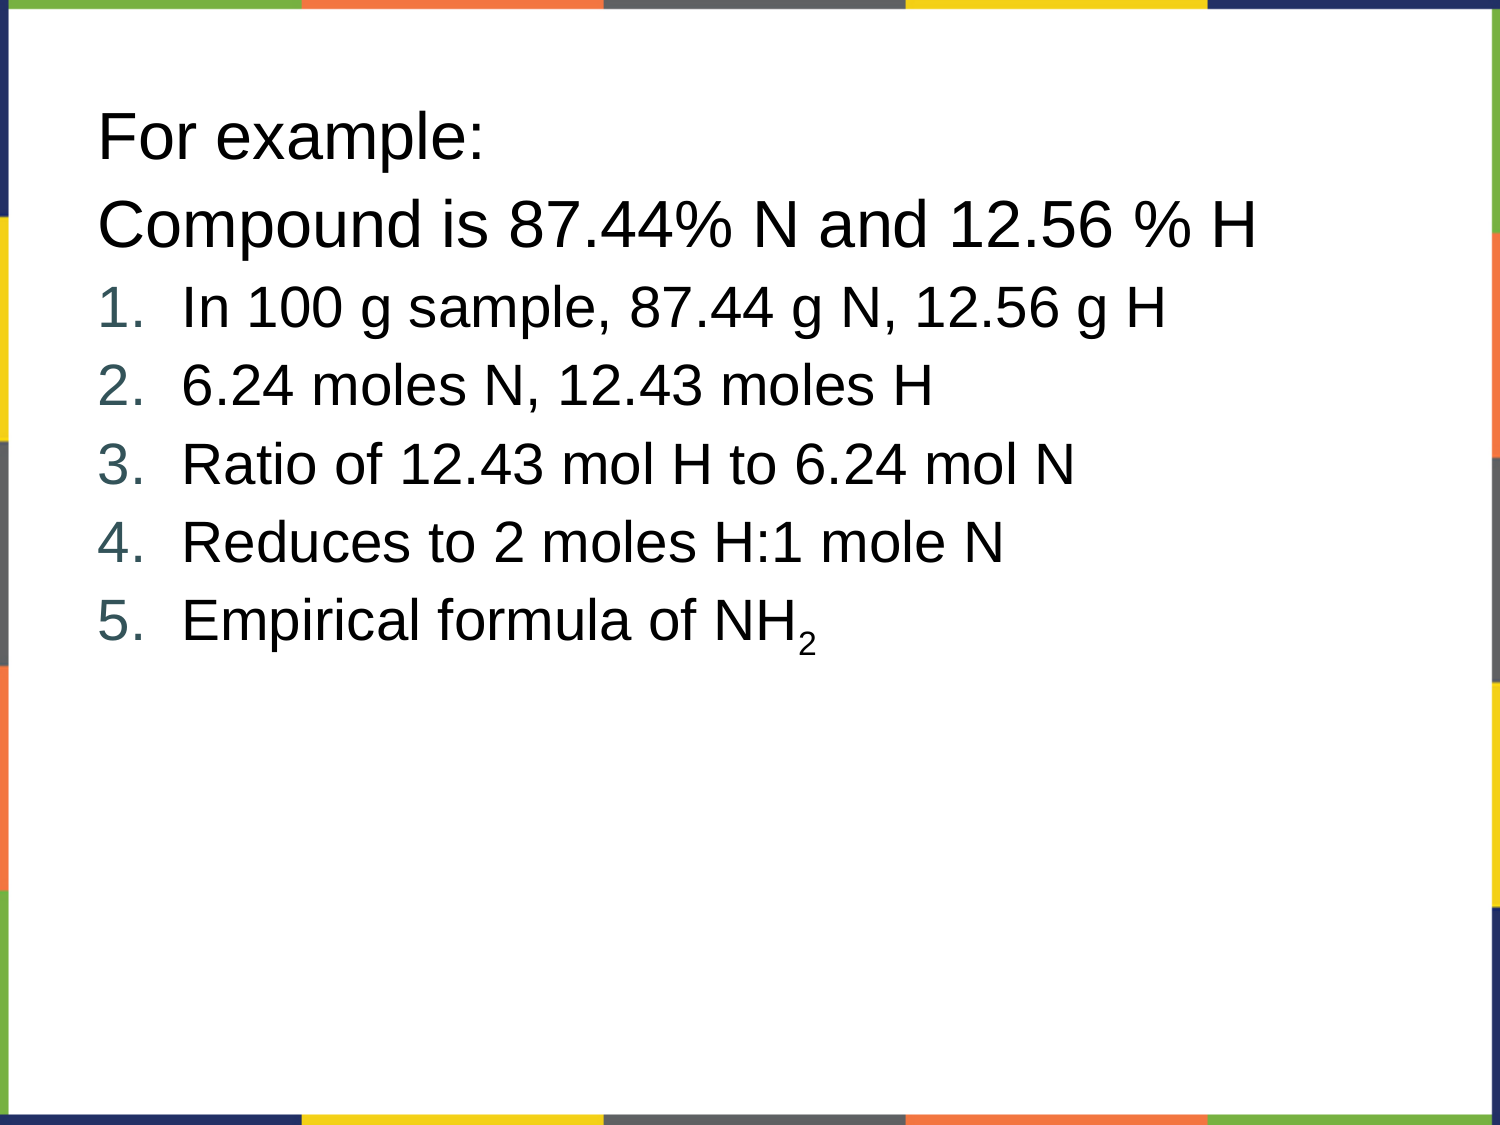

# For example:
Compound is 87.44% N and 12.56 % H
In 100 g sample, 87.44 g N, 12.56 g H
6.24 moles N, 12.43 moles H
Ratio of 12.43 mol H to 6.24 mol N
Reduces to 2 moles H:1 mole N
Empirical formula of NH2